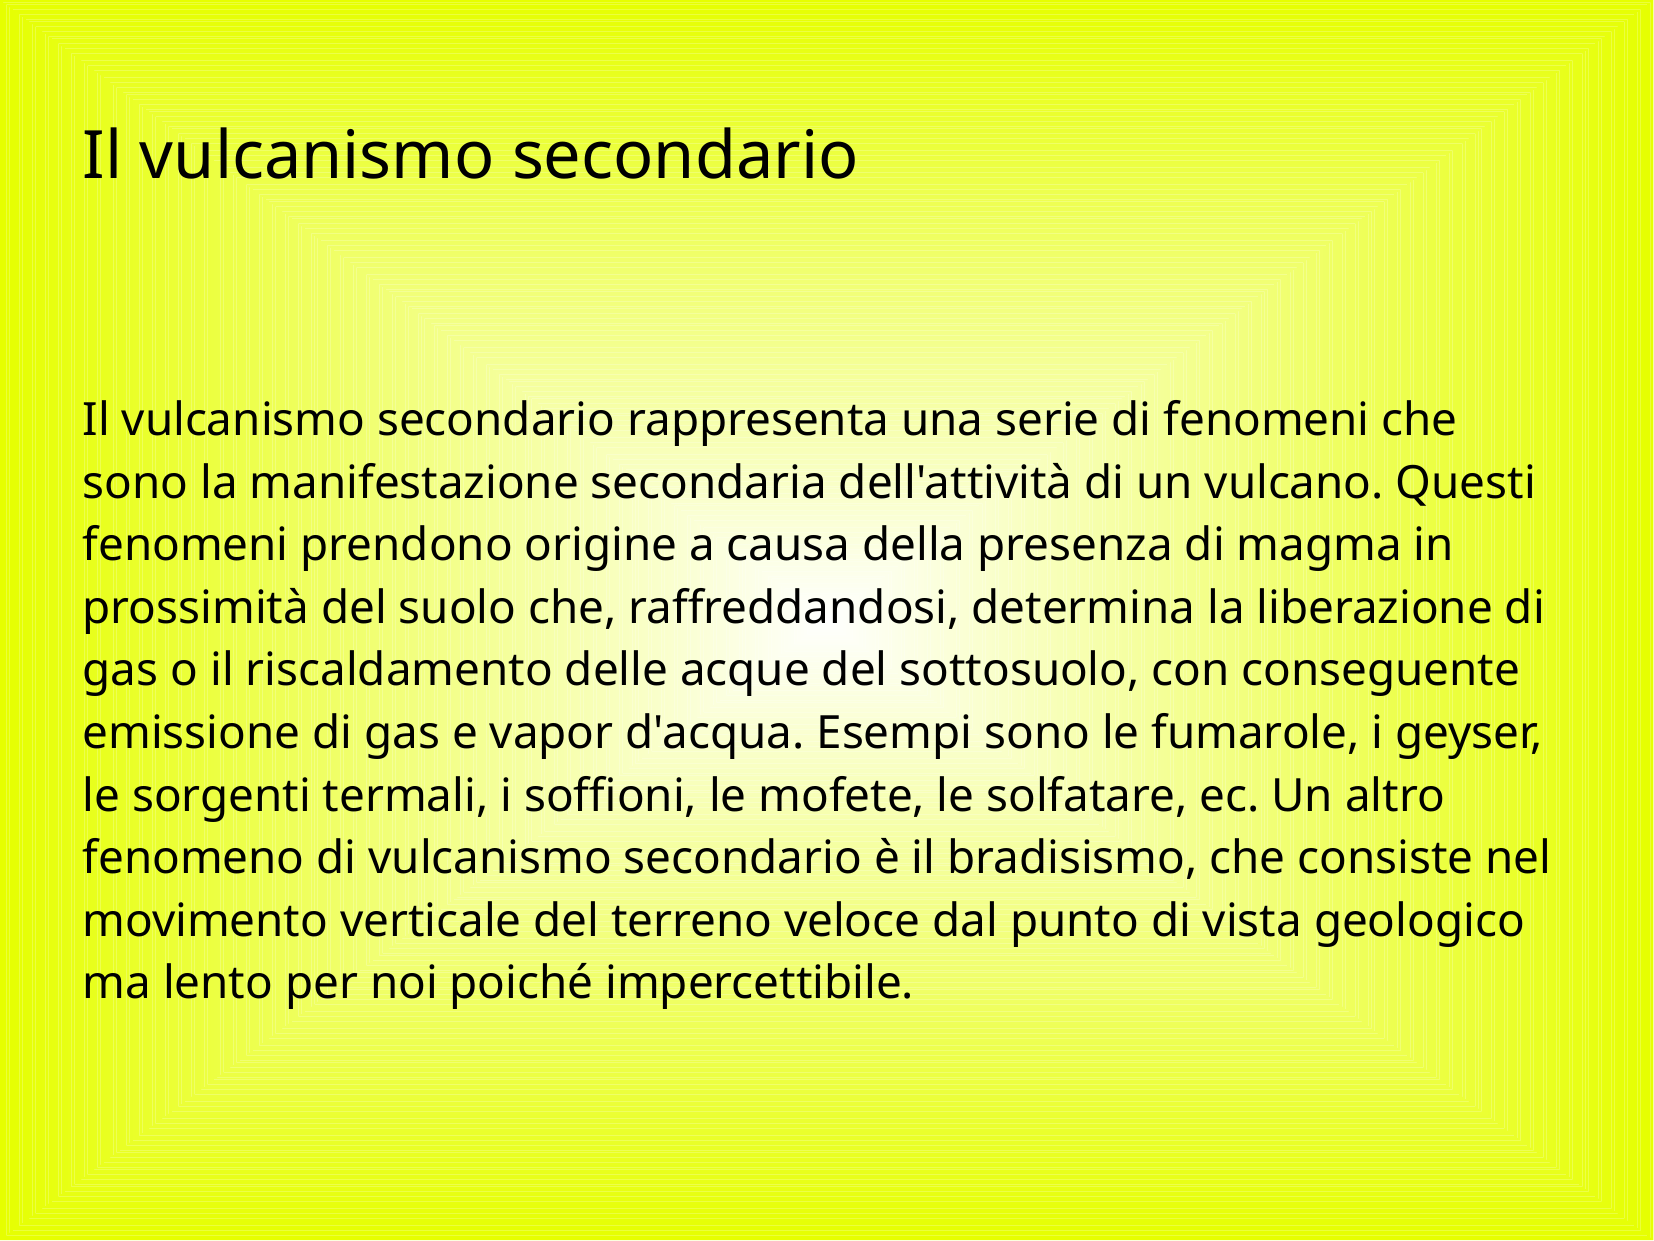

# Il vulcanismo secondario
Il vulcanismo secondario rappresenta una serie di fenomeni che sono la manifestazione secondaria dell'attività di un vulcano. Questi fenomeni prendono origine a causa della presenza di magma in prossimità del suolo che, raffreddandosi, determina la liberazione di gas o il riscaldamento delle acque del sottosuolo, con conseguente emissione di gas e vapor d'acqua. Esempi sono le fumarole, i geyser, le sorgenti termali, i soffioni, le mofete, le solfatare, ec. Un altro fenomeno di vulcanismo secondario è il bradisismo, che consiste nel movimento verticale del terreno veloce dal punto di vista geologico ma lento per noi poiché impercettibile.